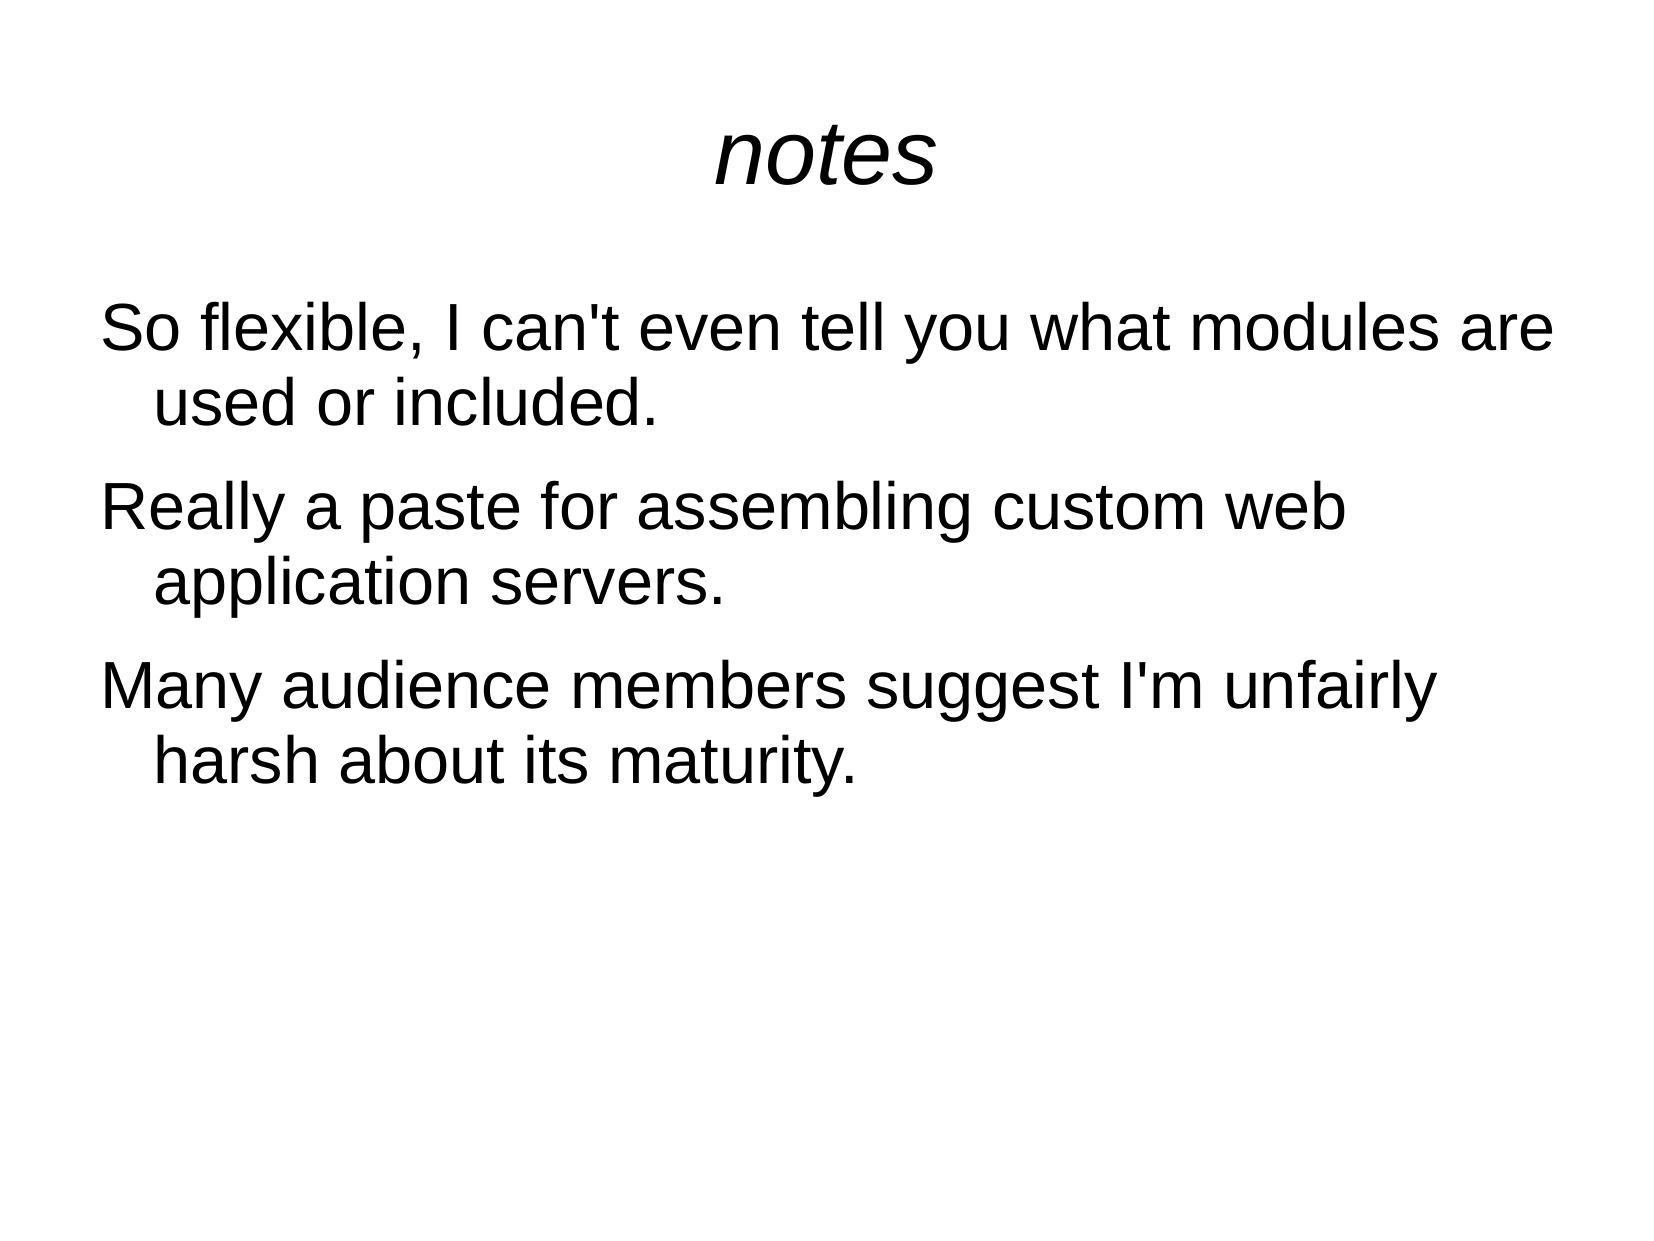

# notes
So flexible, I can't even tell you what modules are used or included.
Really a paste for assembling custom web application servers.
Many audience members suggest I'm unfairly harsh about its maturity.